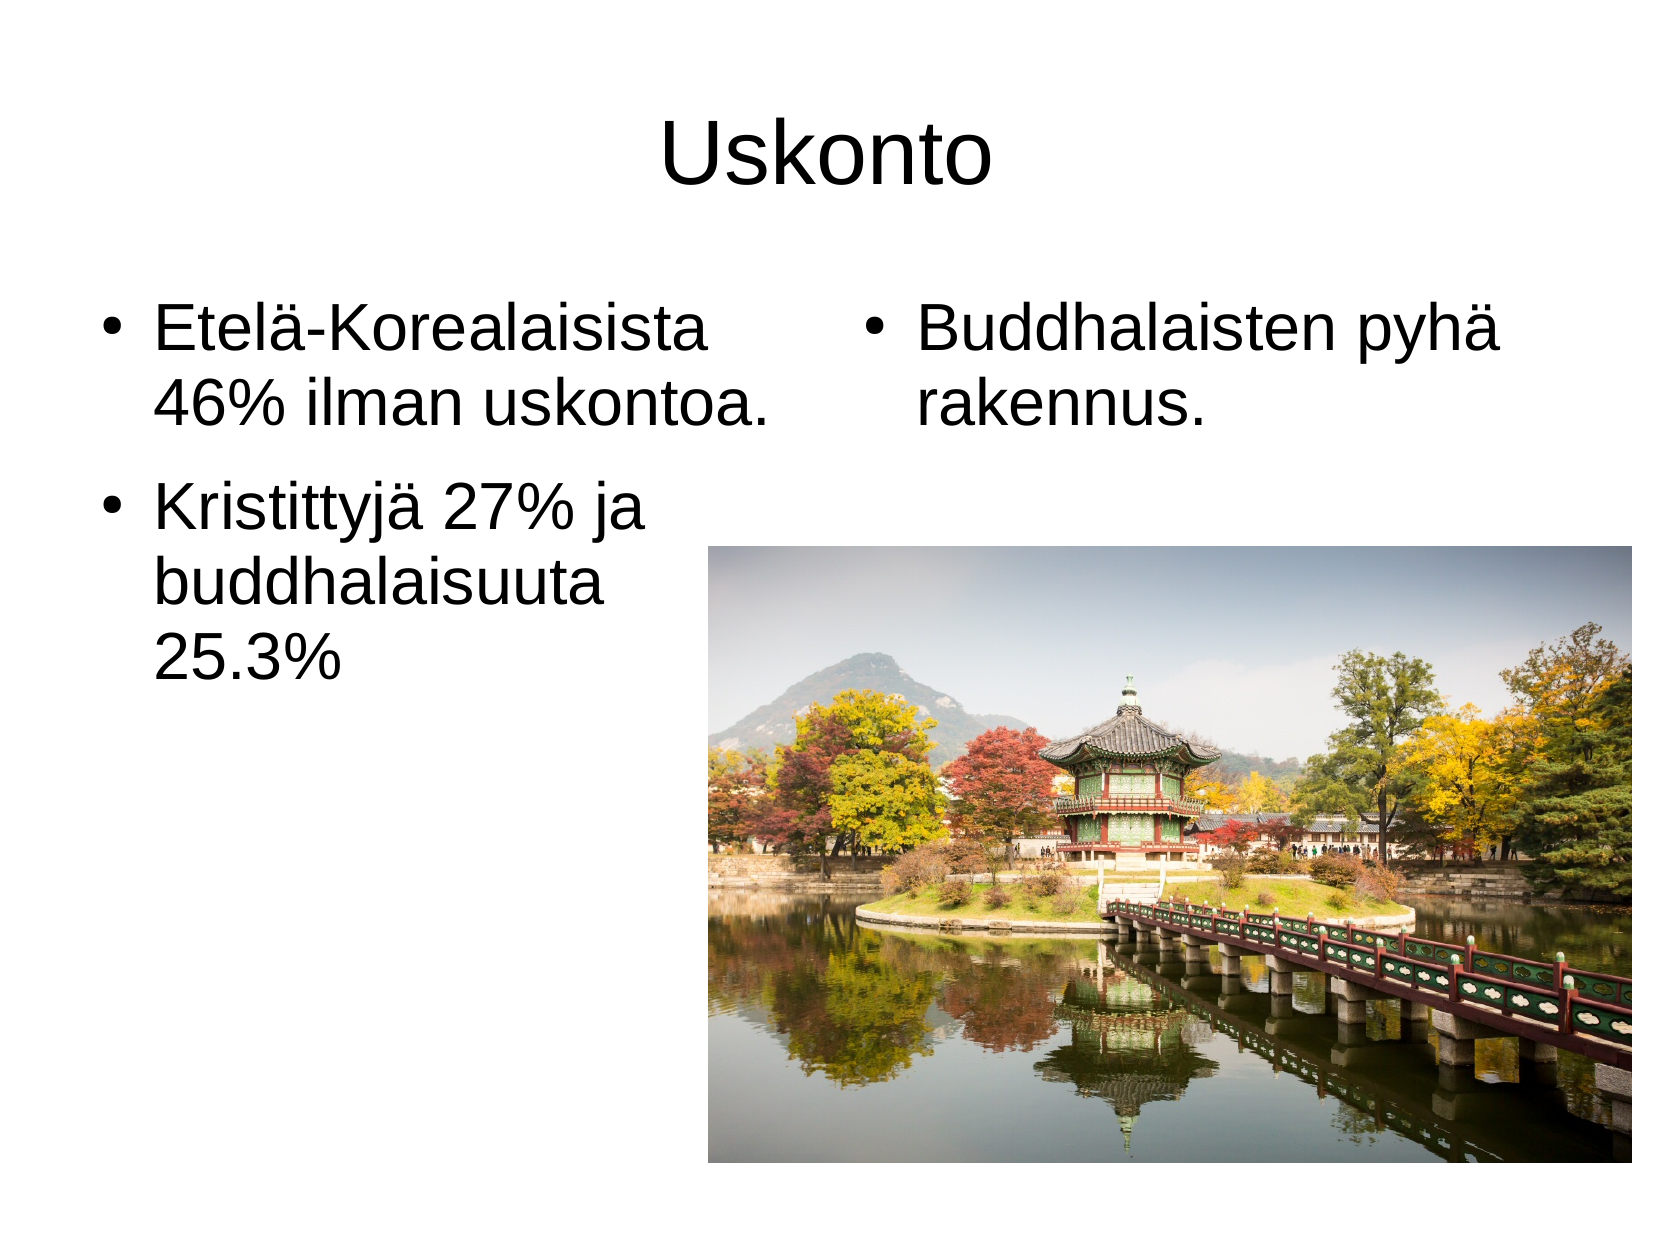

# Uskonto
Etelä-Korealaisista 46% ilman uskontoa.
Kristittyjä 27% ja buddhalaisuuta 25.3%
Buddhalaisten pyhä rakennus.